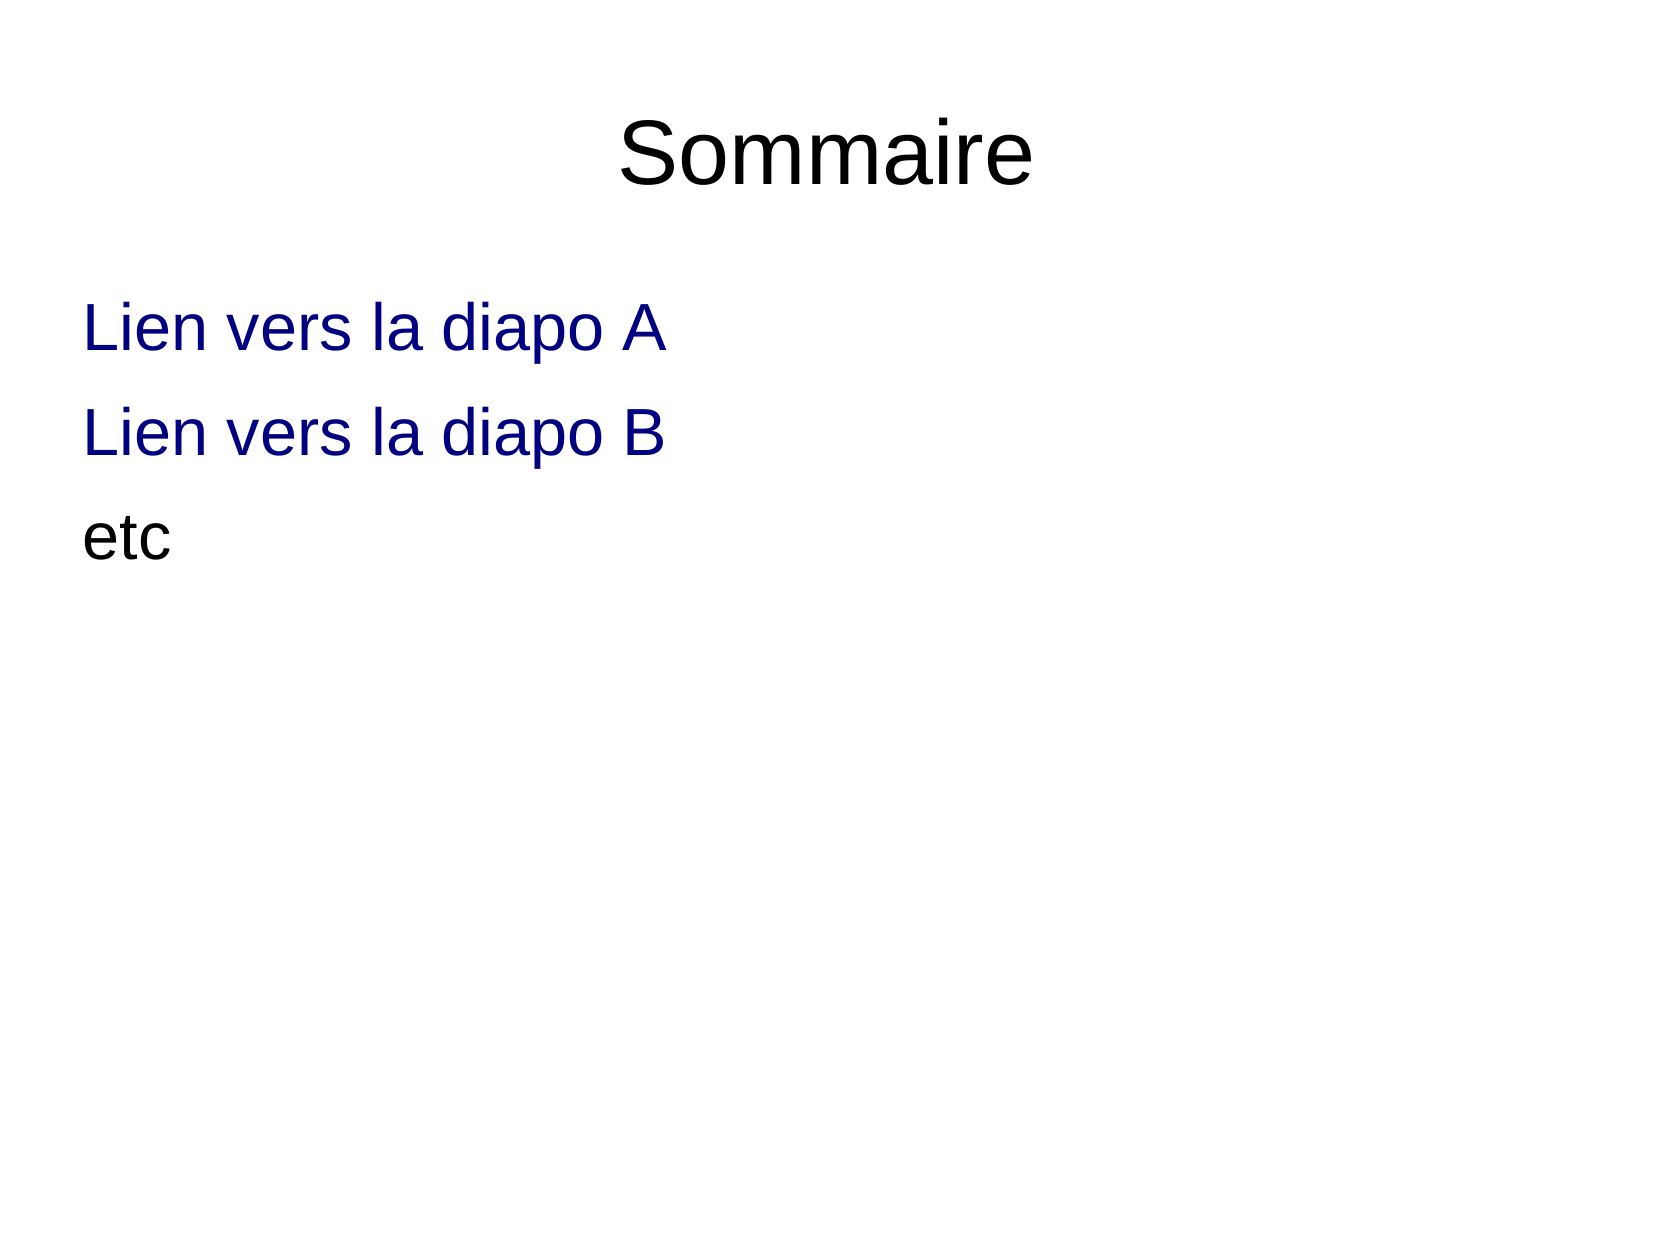

# Sommaire
Lien vers la diapo A
Lien vers la diapo B
etc